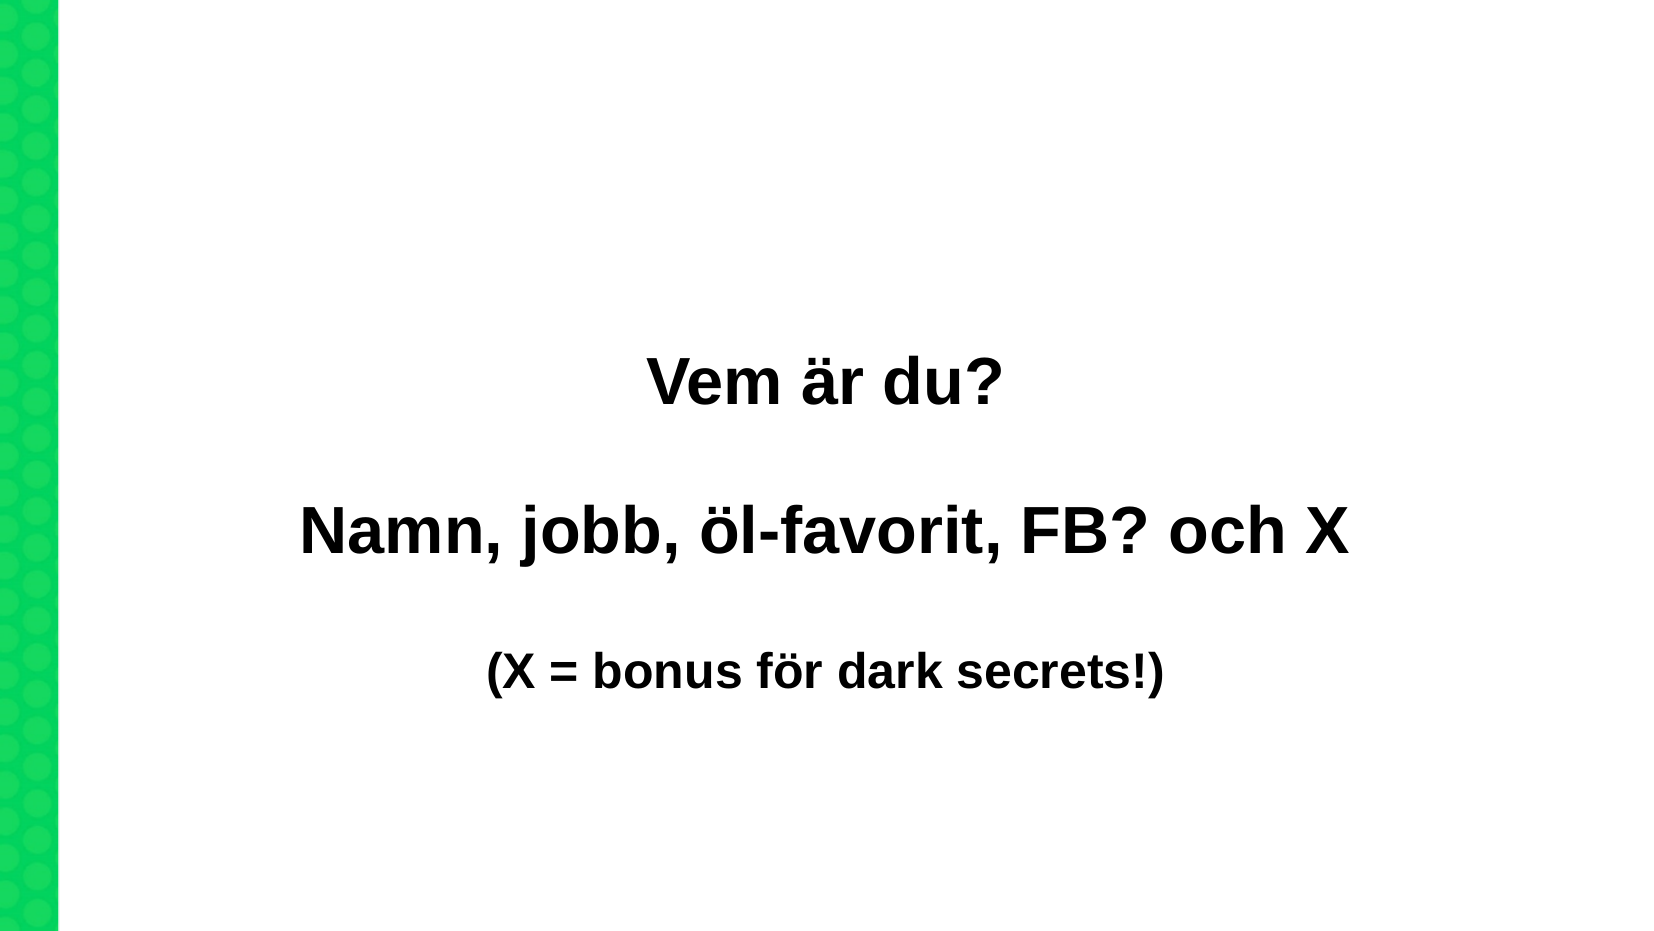

#
Vem är du?
Namn, jobb, öl-favorit, FB? och X
(X = bonus för dark secrets!)